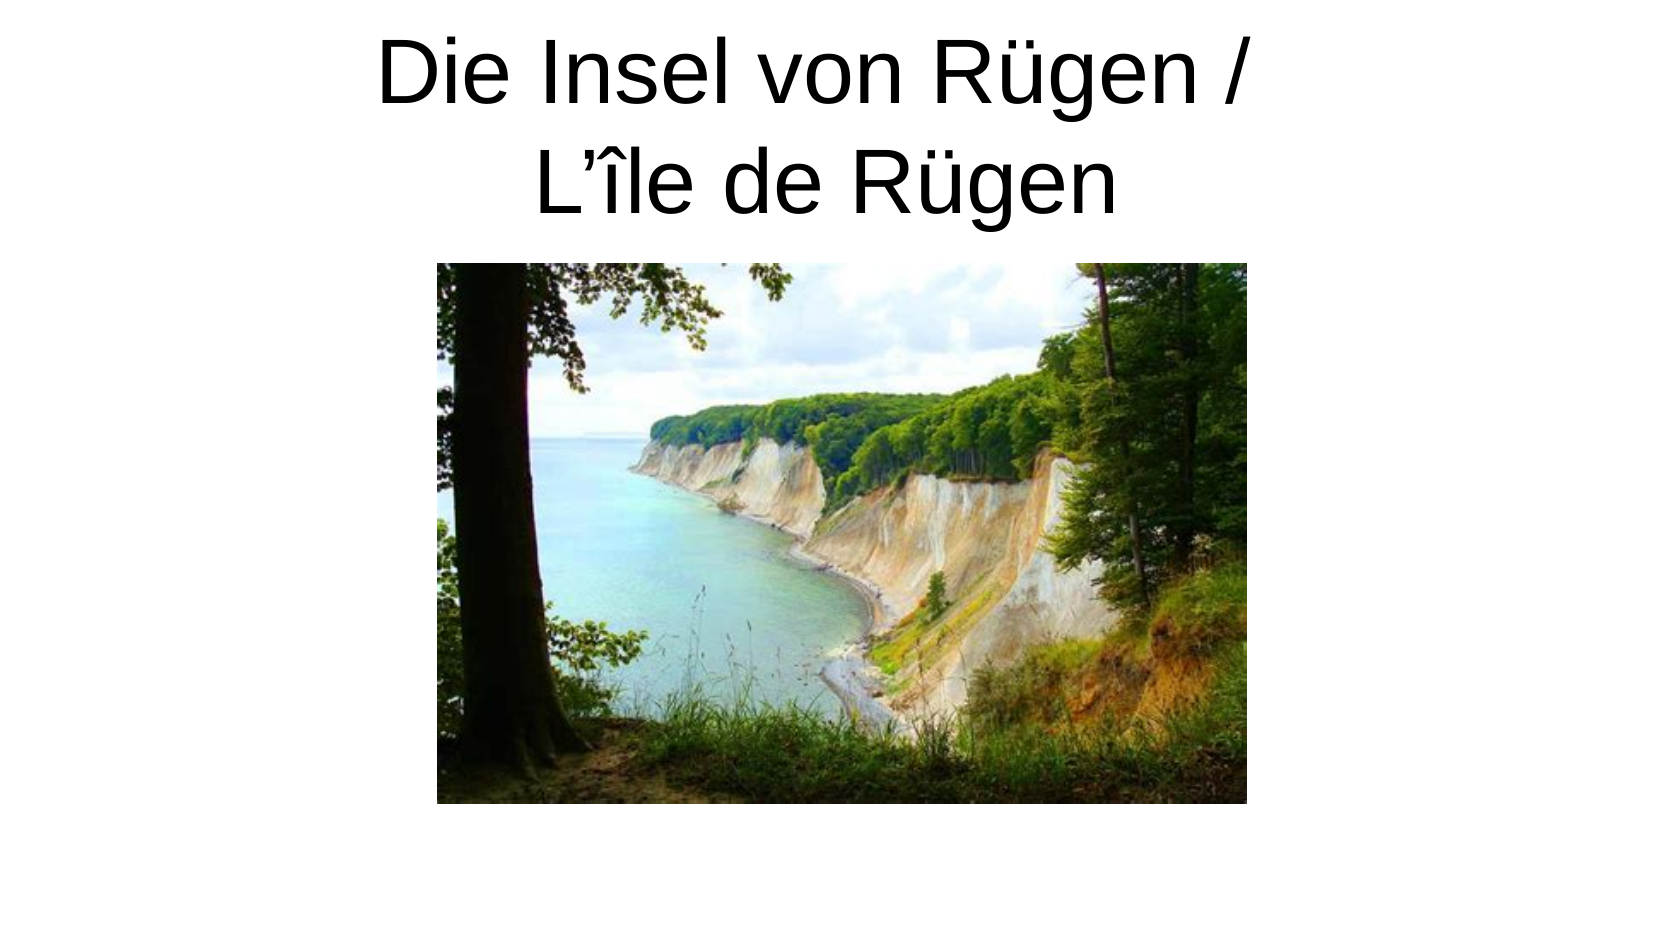

# Die Insel von Rügen / L’île de Rügen